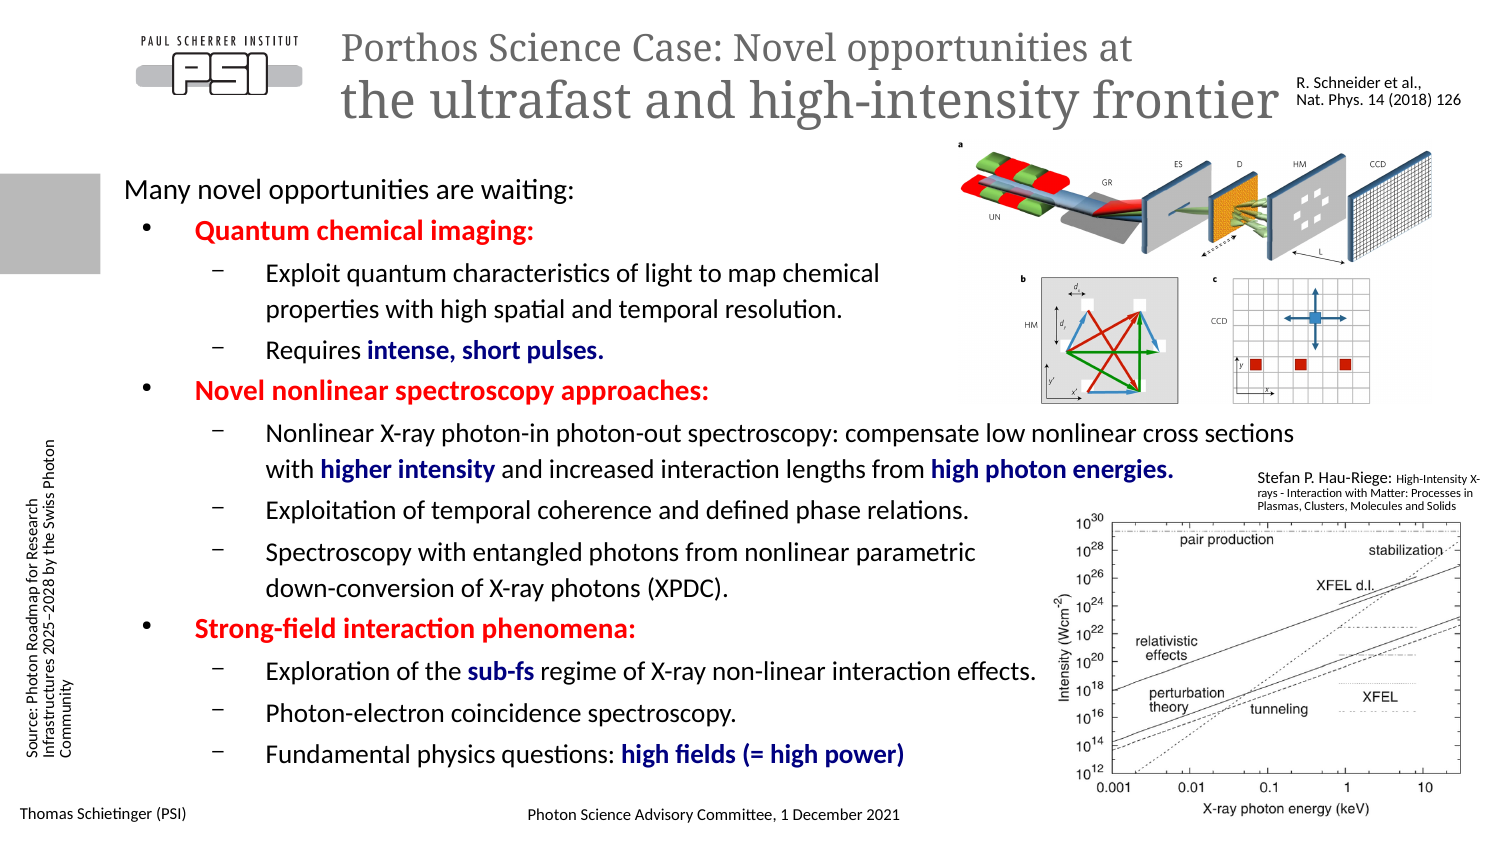

Porthos Science Case: Novel opportunities at
the ultrafast and high-intensity frontier
R. Schneider et al.,
Nat. Phys. 14 (2018) 126
# Many novel opportunities are waiting:
Quantum chemical imaging:
Exploit quantum characteristics of light to map chemical
properties with high spatial and temporal resolution.
Requires intense, short pulses.
Novel nonlinear spectroscopy approaches:
Nonlinear X-ray photon-in photon-out spectroscopy: compensate low nonlinear cross sections with higher intensity and increased interaction lengths from high photon energies.
Exploitation of temporal coherence and defined phase relations.
Spectroscopy with entangled photons from nonlinear parametric
down-conversion of X-ray photons (XPDC).
Strong-field interaction phenomena:
Exploration of the sub-fs regime of X-ray non-linear interaction effects.
Photon-electron coincidence spectroscopy.
Fundamental physics questions: high fields (= high power)
Stefan P. Hau-Riege: High-Intensity X-rays - Interaction with Matter: Processes in Plasmas, Clusters, Molecules and Solids
Source: Photon Roadmap for Research Infrastructures 2025–2028 by the Swiss Photon Community